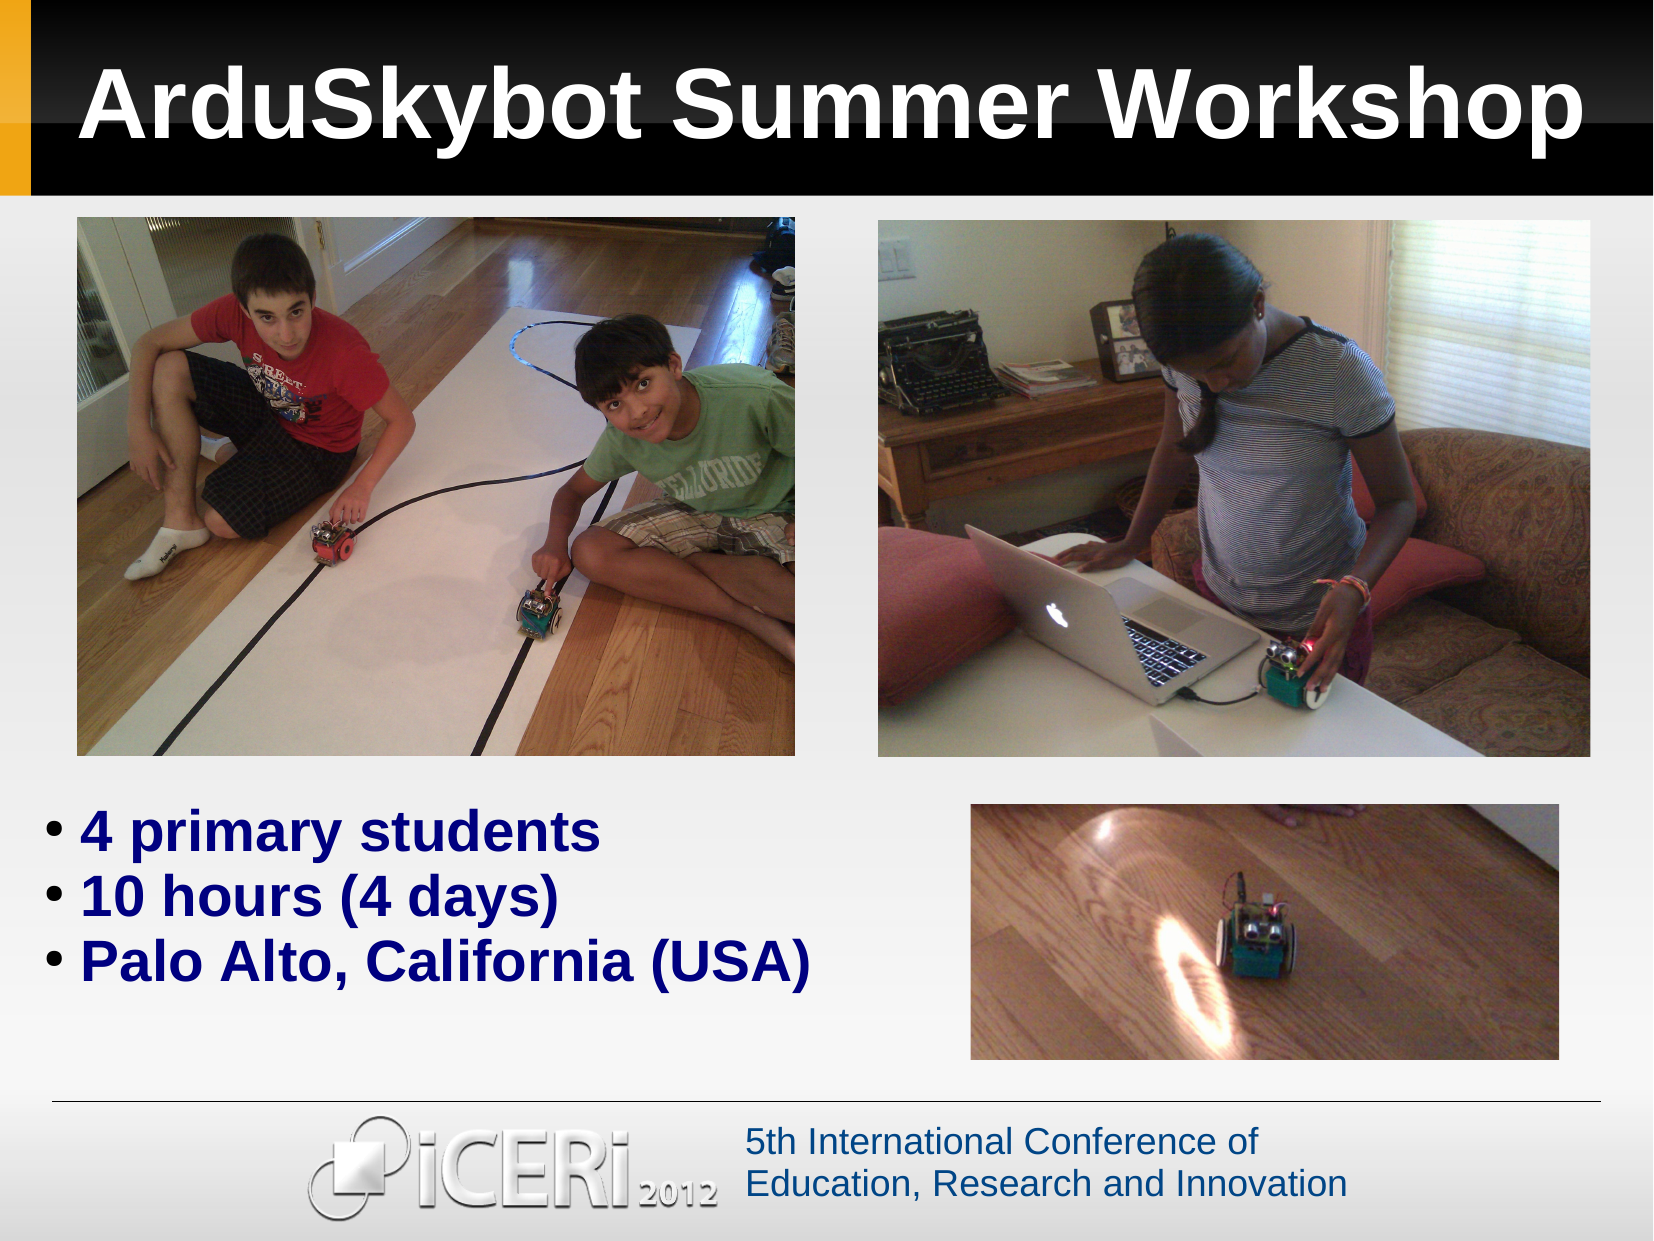

# ArduSkybot Summer Workshop
 4 primary students
 10 hours (4 days)
 Palo Alto, California (USA)
5th International Conference of
Education, Research and Innovation